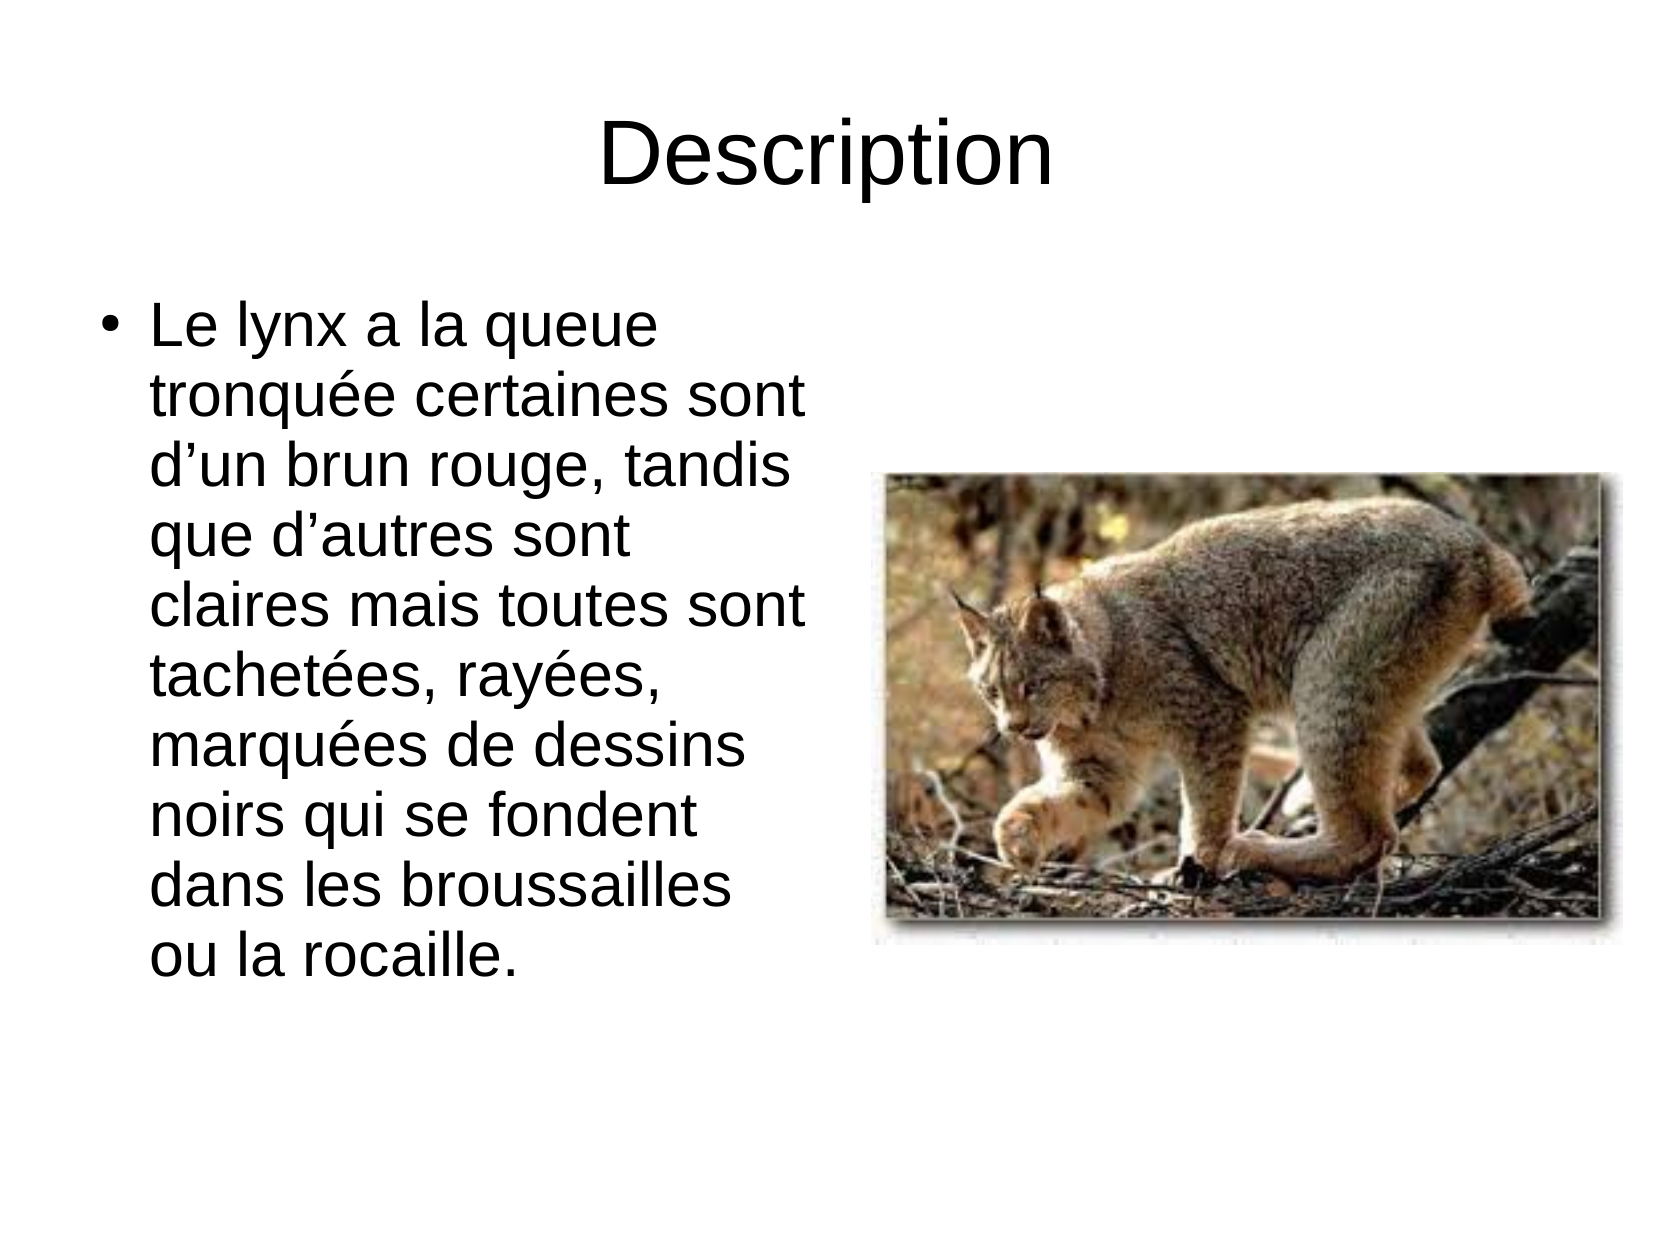

# Description
Le lynx a la queue tronquée certaines sont d’un brun rouge, tandis que d’autres sont claires mais toutes sont tachetées, rayées, marquées de dessins noirs qui se fondent dans les broussailles ou la rocaille.